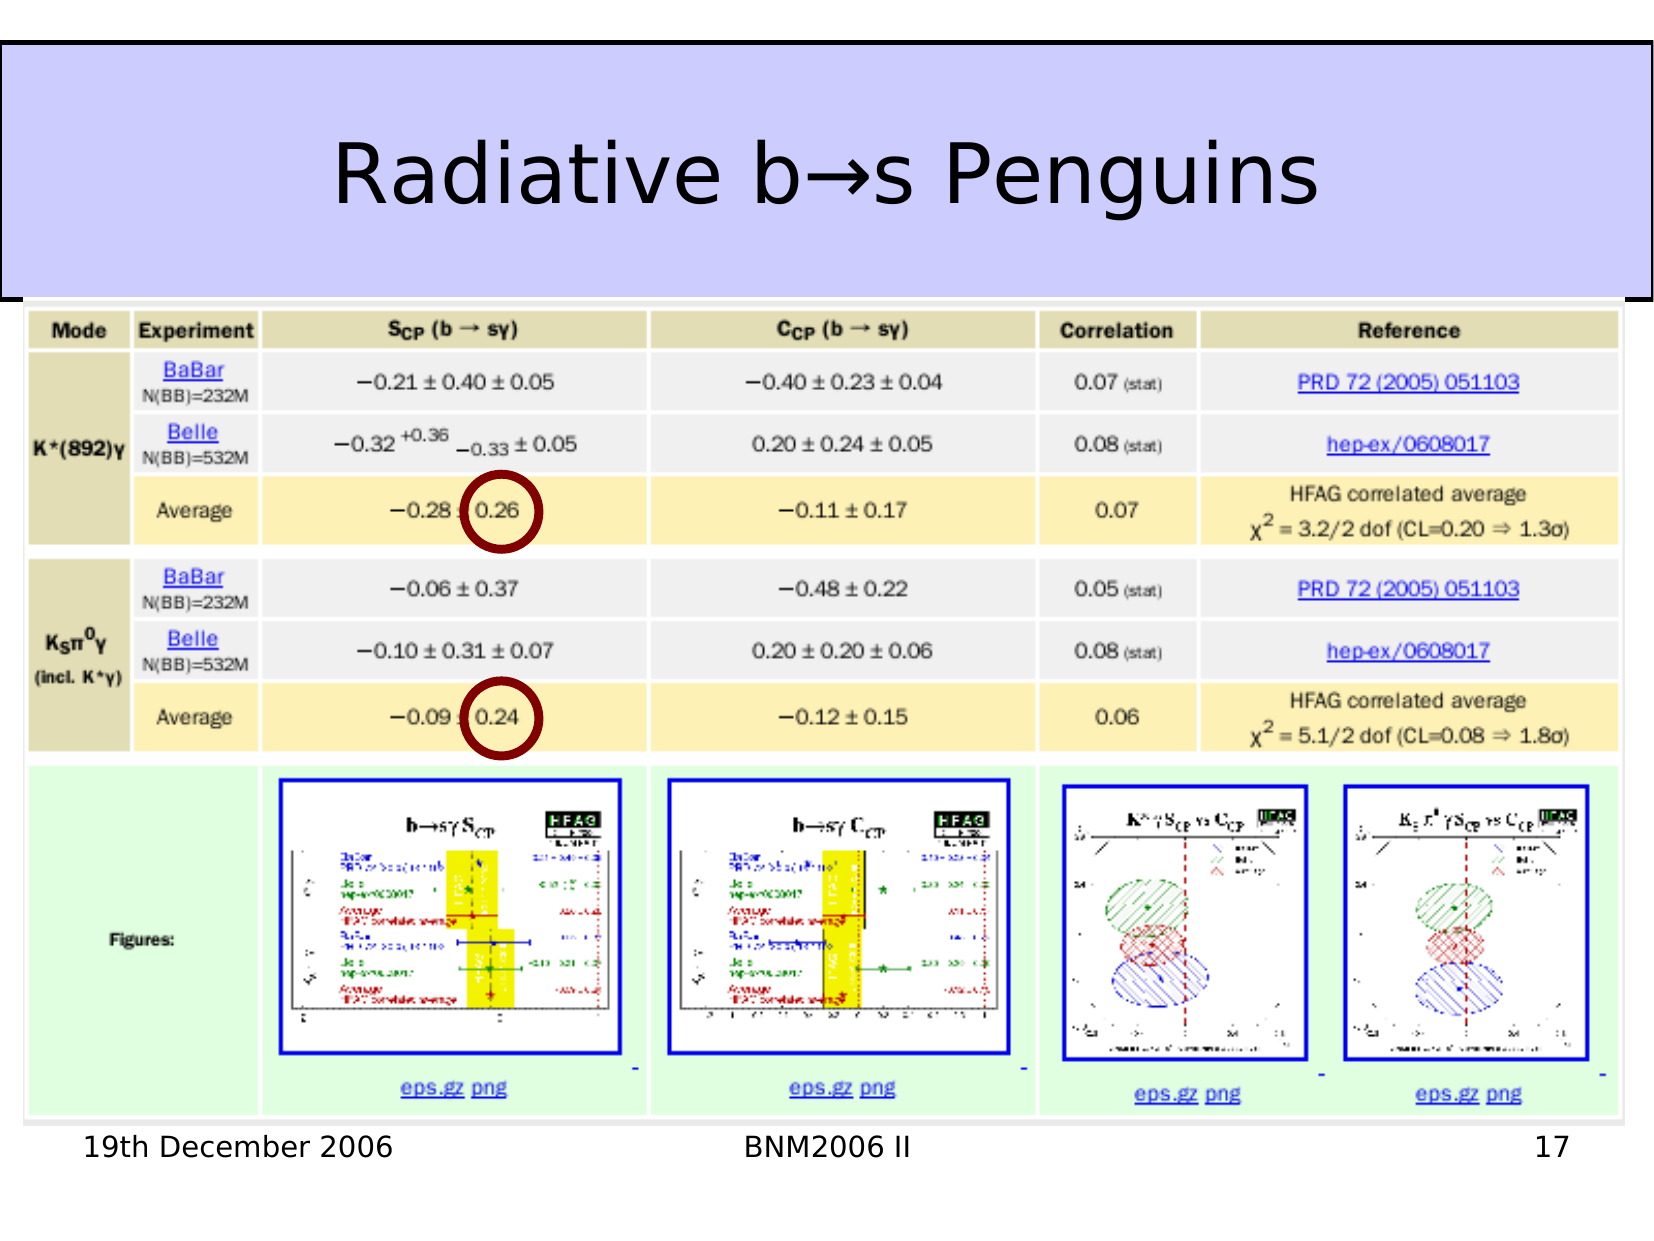

# Radiative b→s Penguins
19th December 2006
BNM2006 II
17